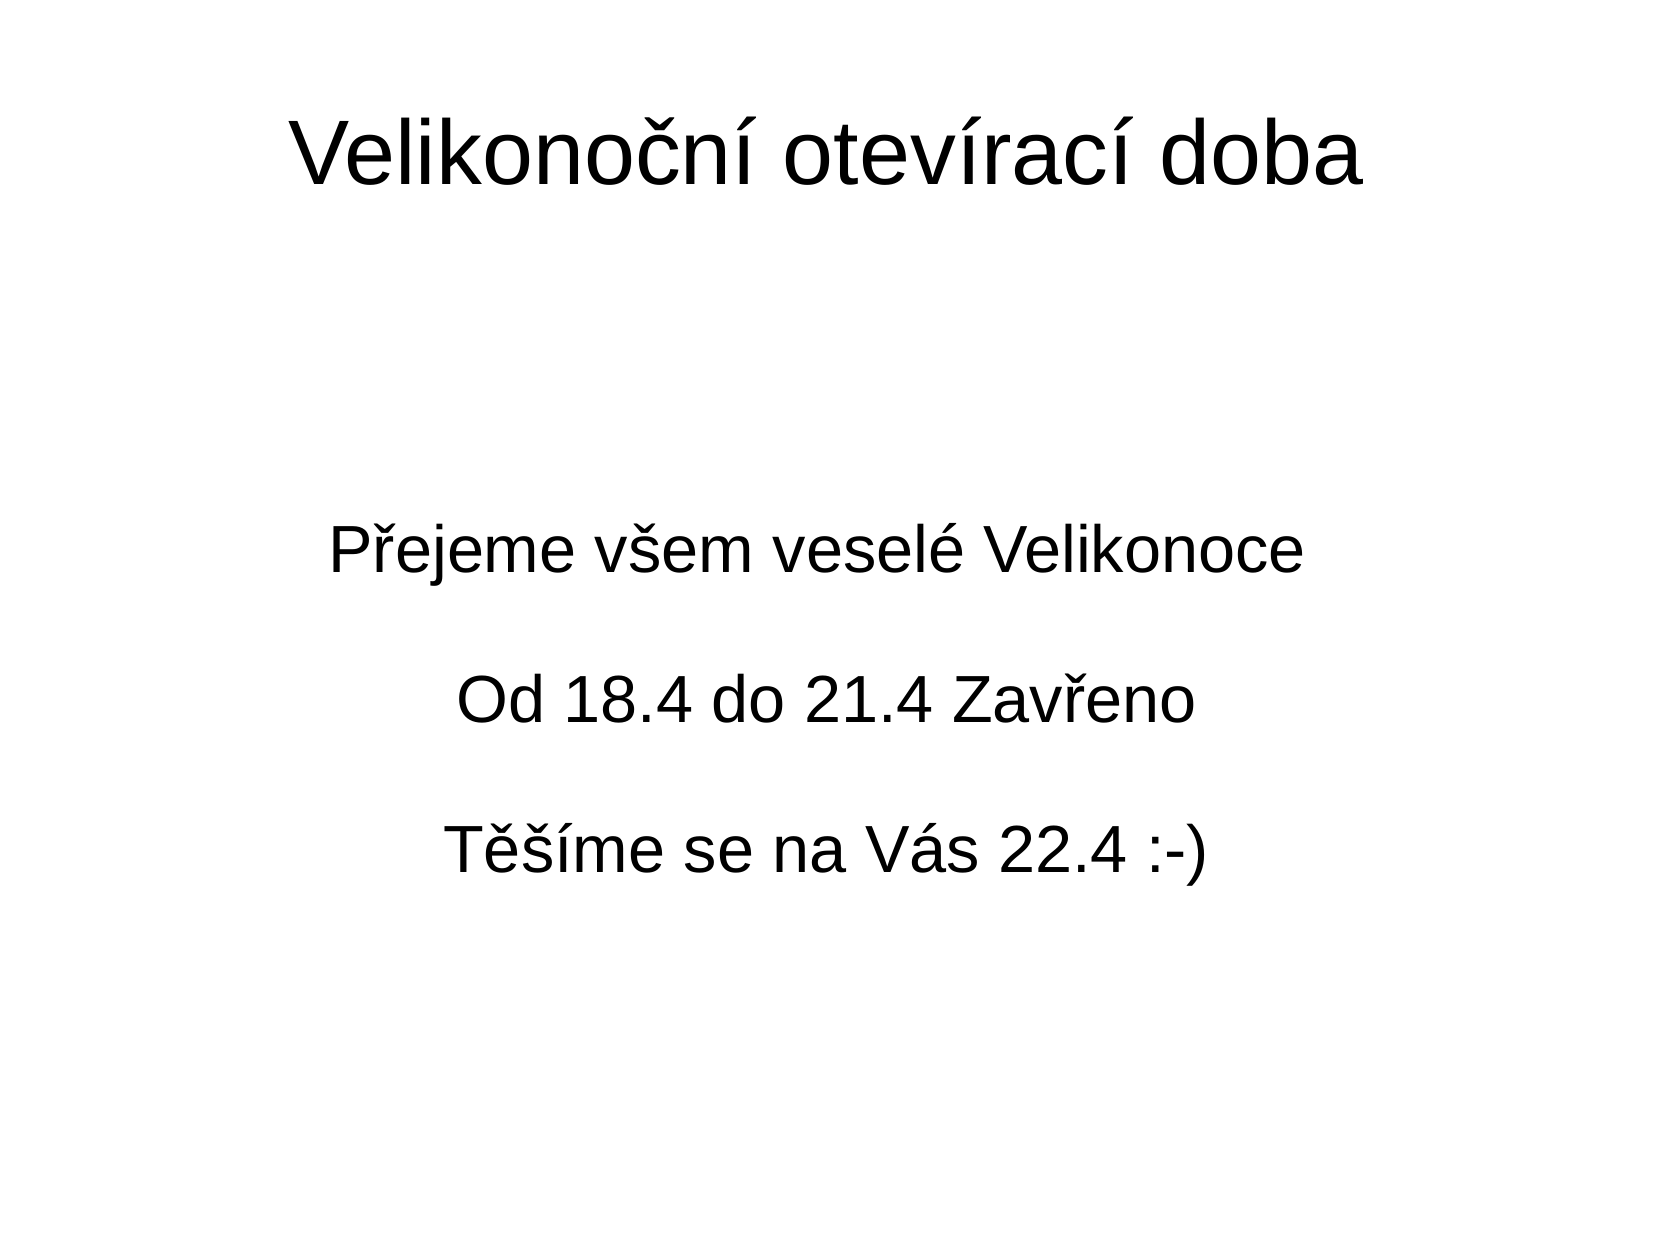

# Velikonoční otevírací doba
Přejeme všem veselé Velikonoce
Od 18.4 do 21.4 Zavřeno
Těšíme se na Vás 22.4 :-)